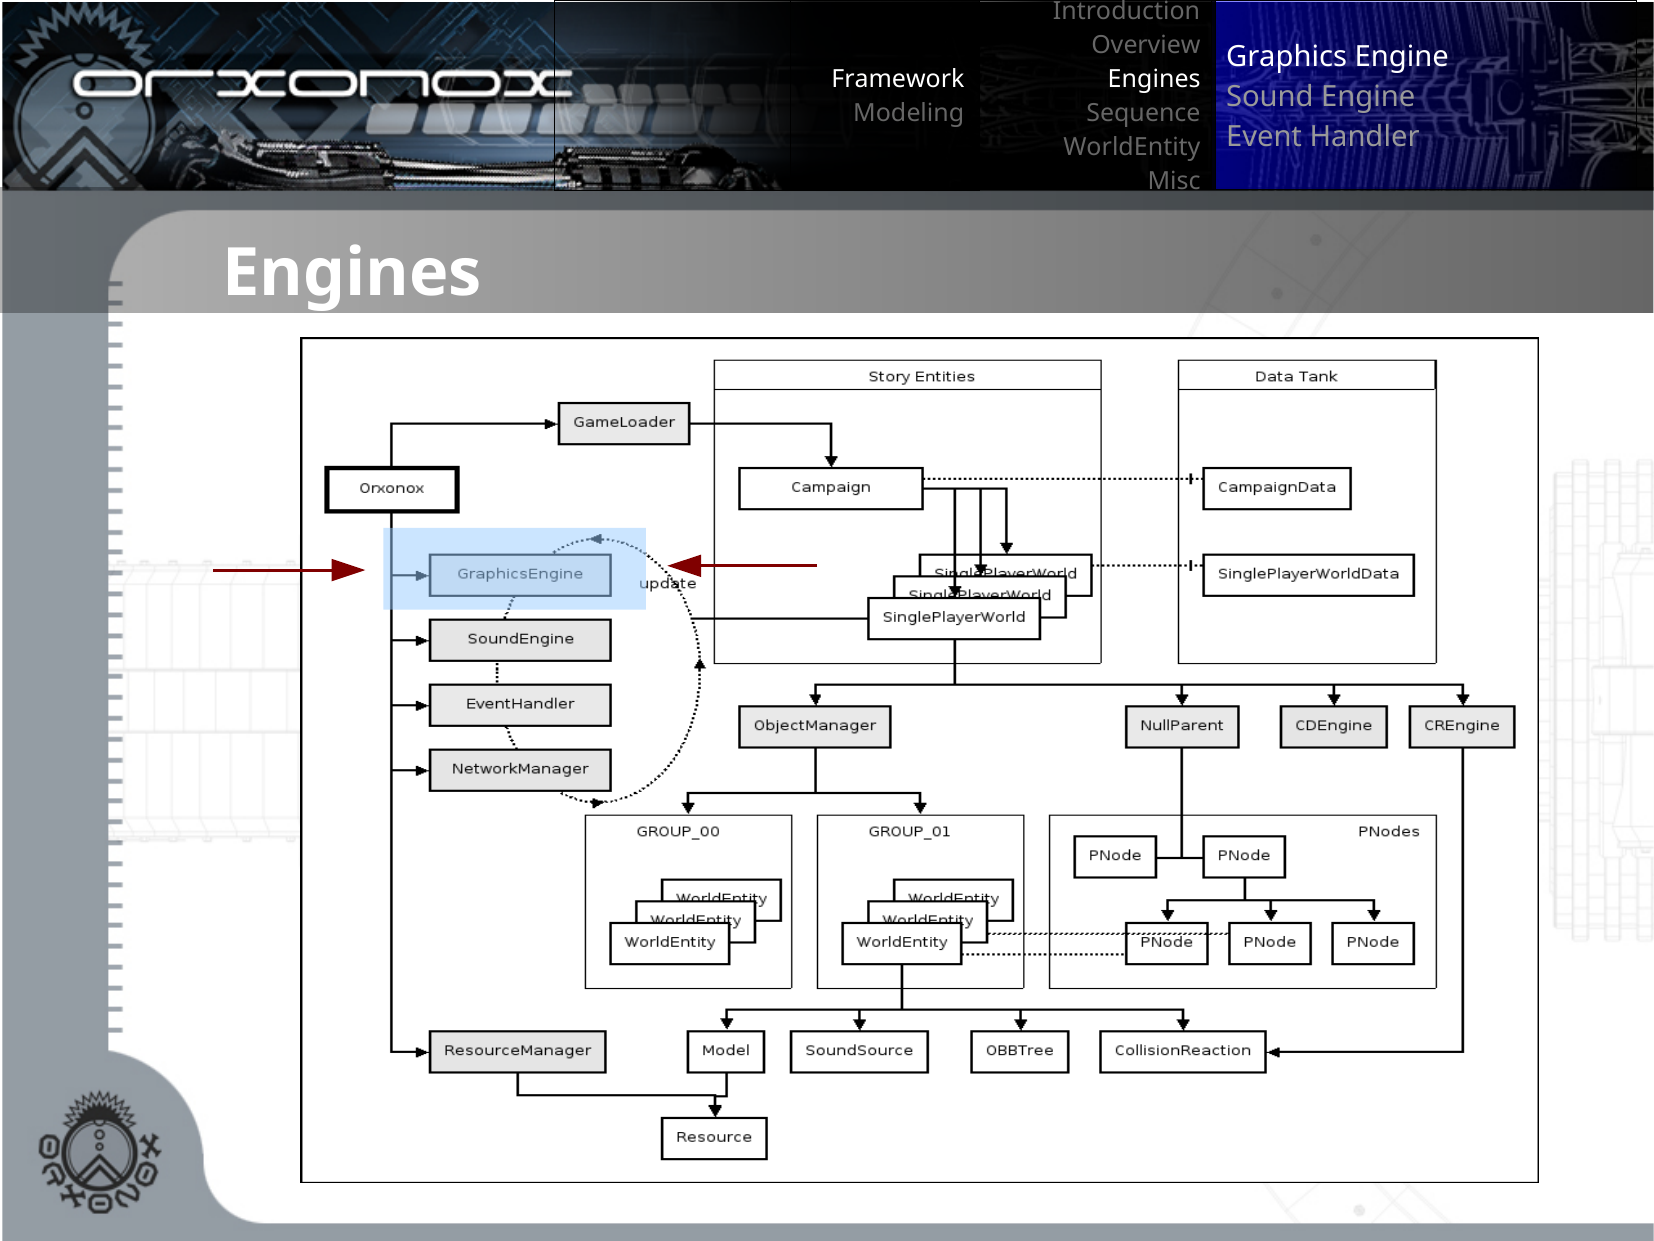

Introduction
Overview
Engines
Sequence
WorldEntity
Misc
Graphics Engine
Sound Engine
Event Handler
Framework
Modeling
Engines